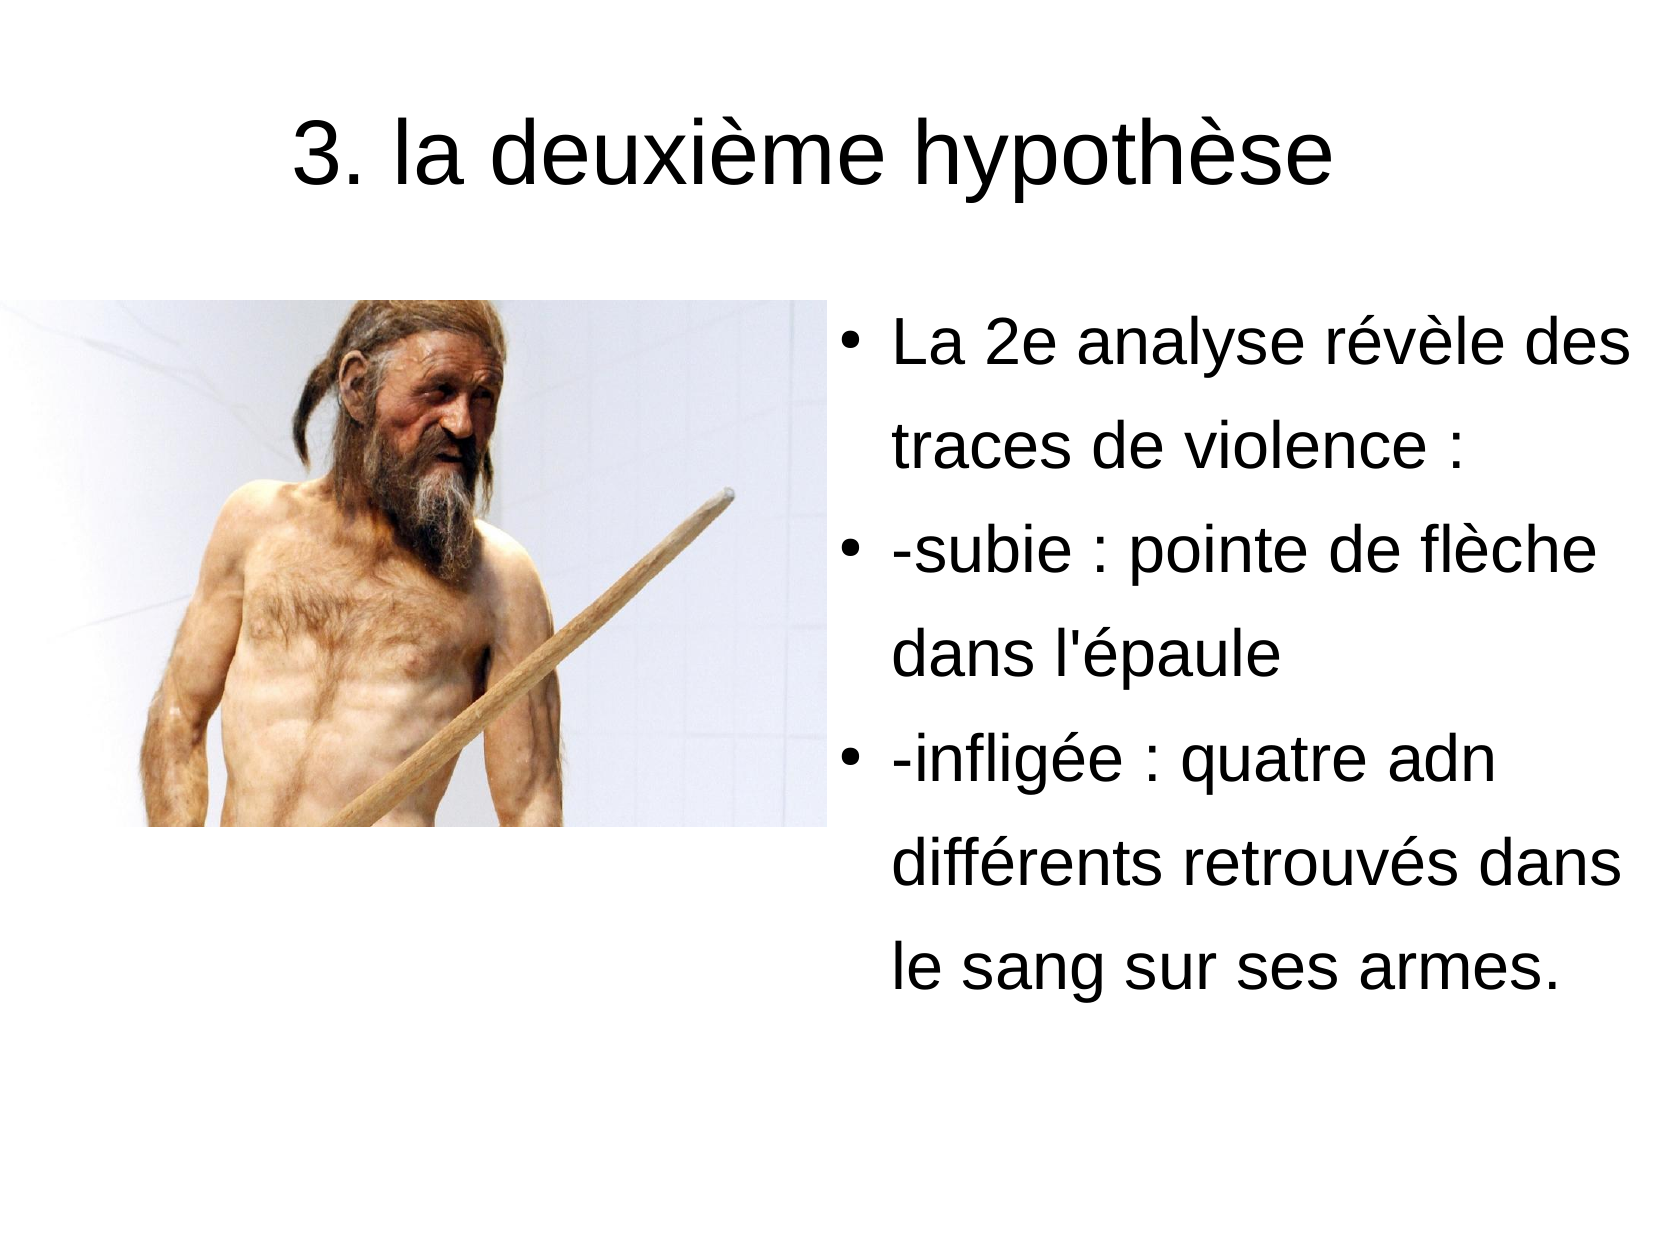

# 3. la deuxième hypothèse
La 2e analyse révèle des
traces de violence :
-subie : pointe de flèche
dans l'épaule
-infligée : quatre adn
différents retrouvés dans
le sang sur ses armes.